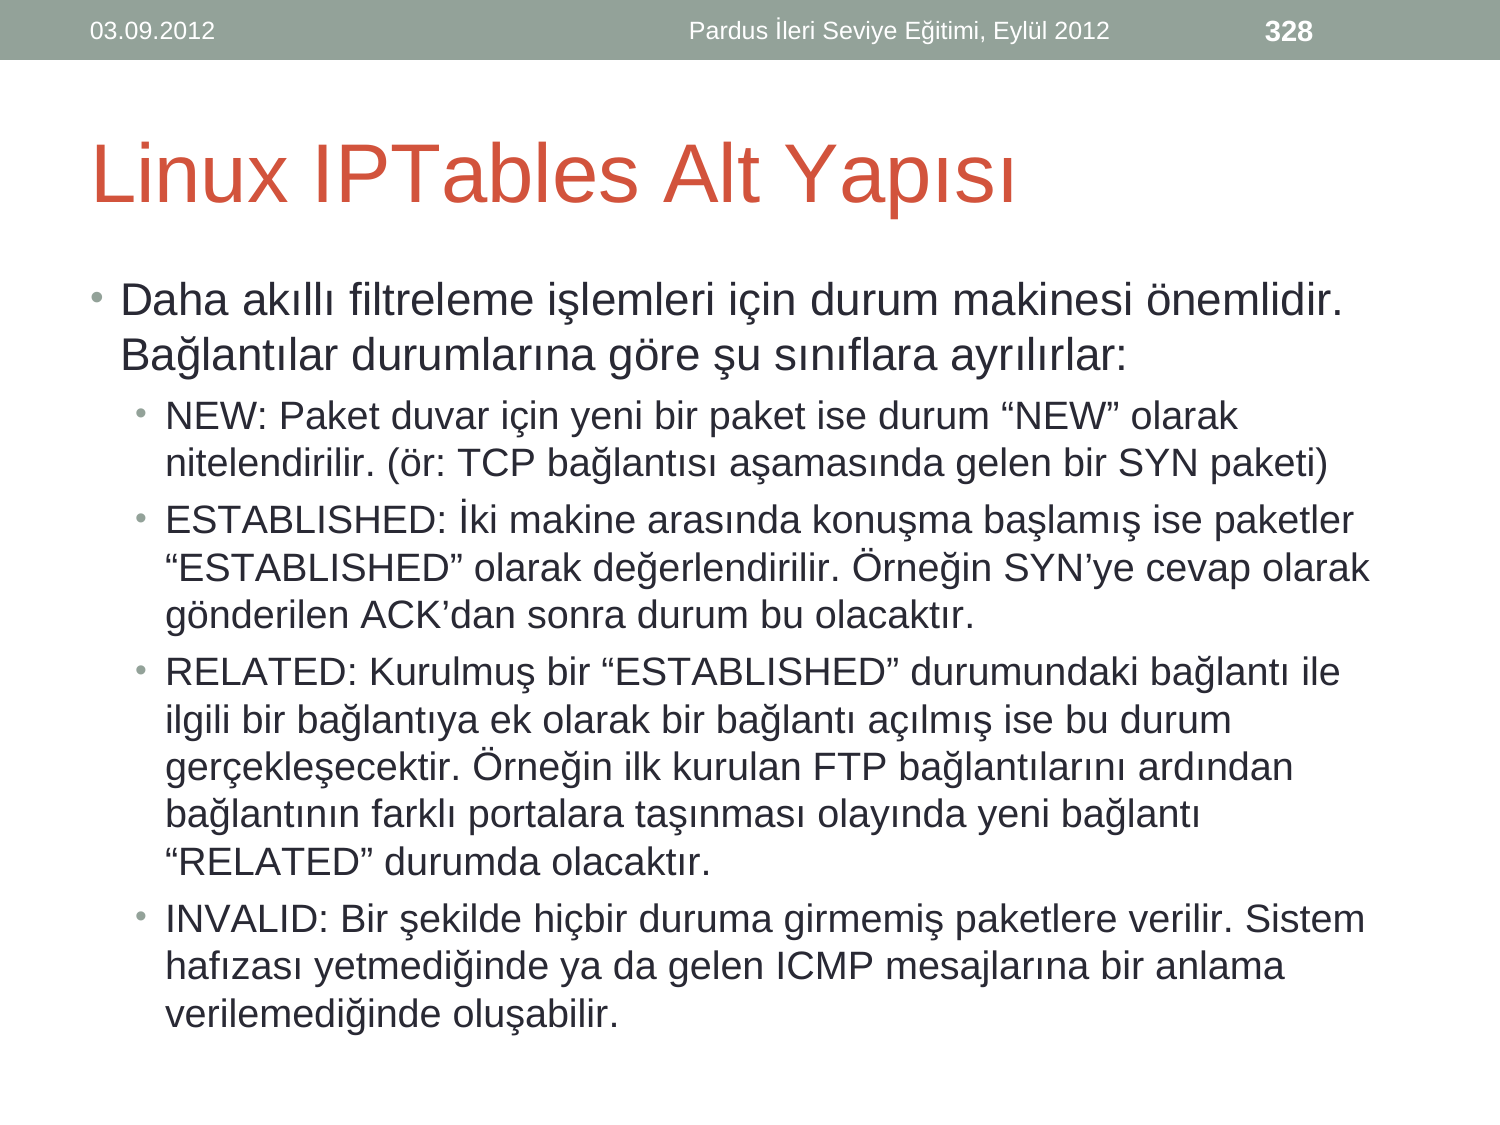

03.09.2012
Pardus İleri Seviye Eğitimi, Eylül 2012
# Linux IPTables Alt Yapısı
Daha akıllı filtreleme işlemleri için durum makinesi önemlidir. Bağlantılar durumlarına göre şu sınıflara ayrılırlar:
NEW: Paket duvar için yeni bir paket ise durum “NEW” olarak nitelendirilir. (ör: TCP bağlantısı aşamasında gelen bir SYN paketi)
ESTABLISHED: İki makine arasında konuşma başlamış ise paketler “ESTABLISHED” olarak değerlendirilir. Örneğin SYN’ye cevap olarak gönderilen ACK’dan sonra durum bu olacaktır.
RELATED: Kurulmuş bir “ESTABLISHED” durumundaki bağlantı ile ilgili bir bağlantıya ek olarak bir bağlantı açılmış ise bu durum gerçekleşecektir. Örneğin ilk kurulan FTP bağlantılarını ardından bağlantının farklı portalara taşınması olayında yeni bağlantı “RELATED” durumda olacaktır.
INVALID: Bir şekilde hiçbir duruma girmemiş paketlere verilir. Sistem hafızası yetmediğinde ya da gelen ICMP mesajlarına bir anlama verilemediğinde oluşabilir.